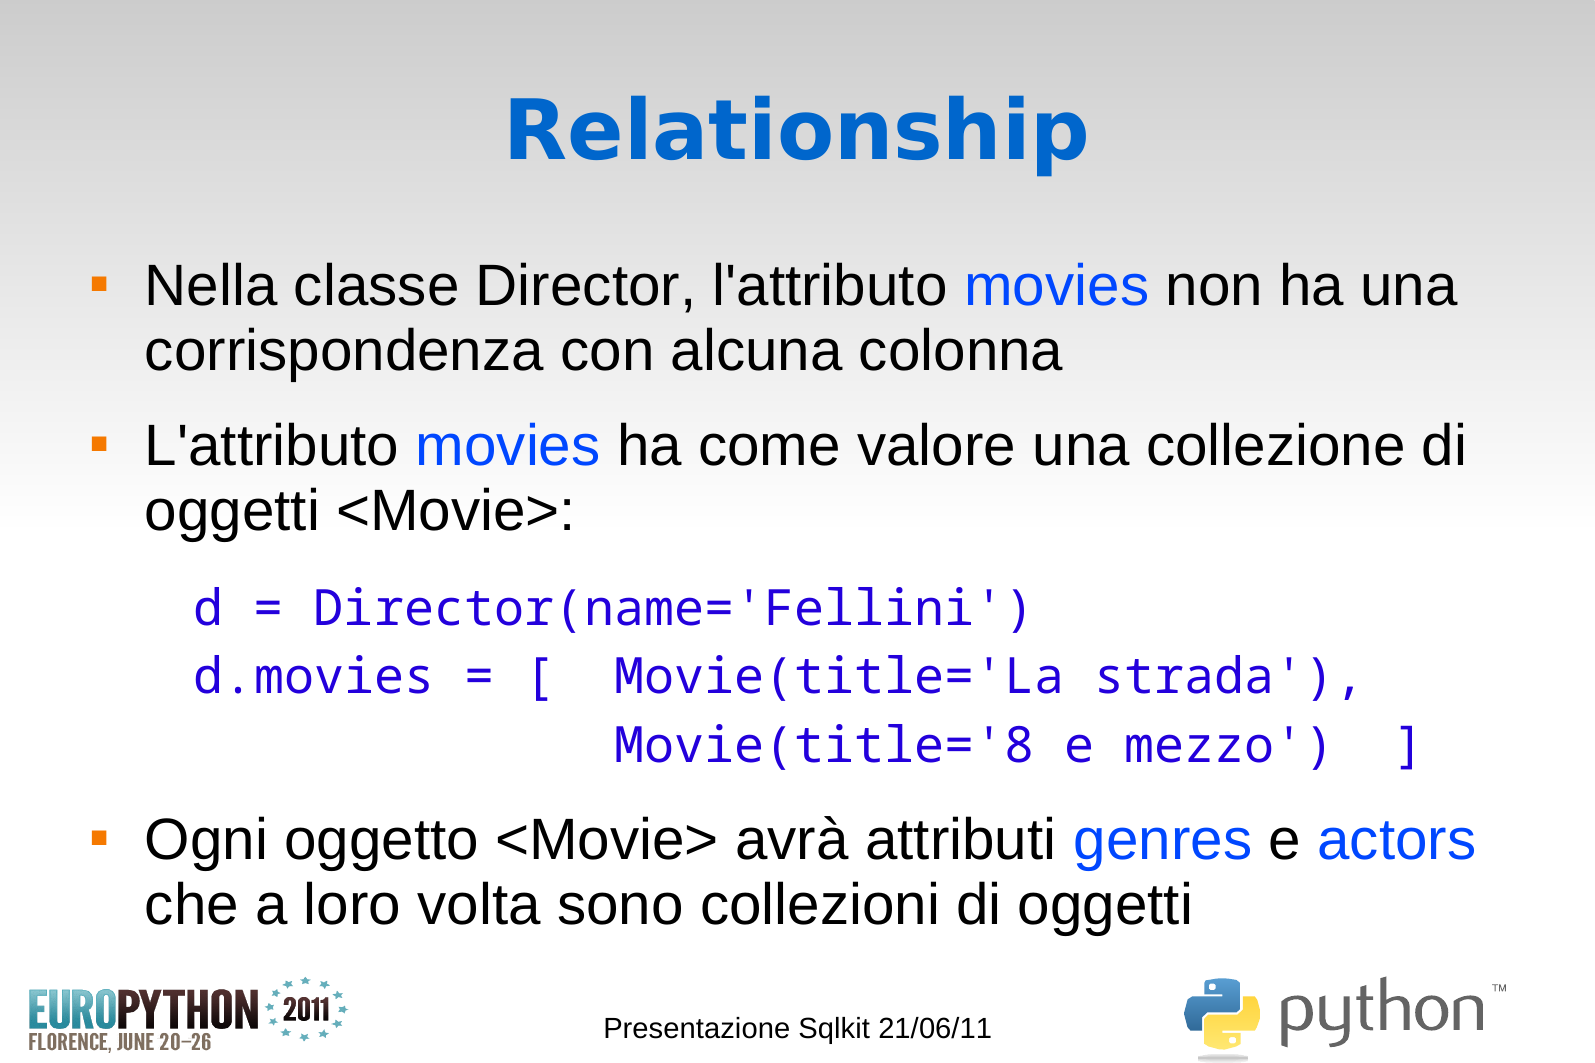

# Relationship
Nella classe Director, l'attributo movies non ha una corrispondenza con alcuna colonna
L'attributo movies ha come valore una collezione di oggetti <Movie>:
 d = Director(name='Fellini')
 d.movies = [ Movie(title='La strada'),
 Movie(title='8 e mezzo') ]
Ogni oggetto <Movie> avrà attributi genres e actors che a loro volta sono collezioni di oggetti